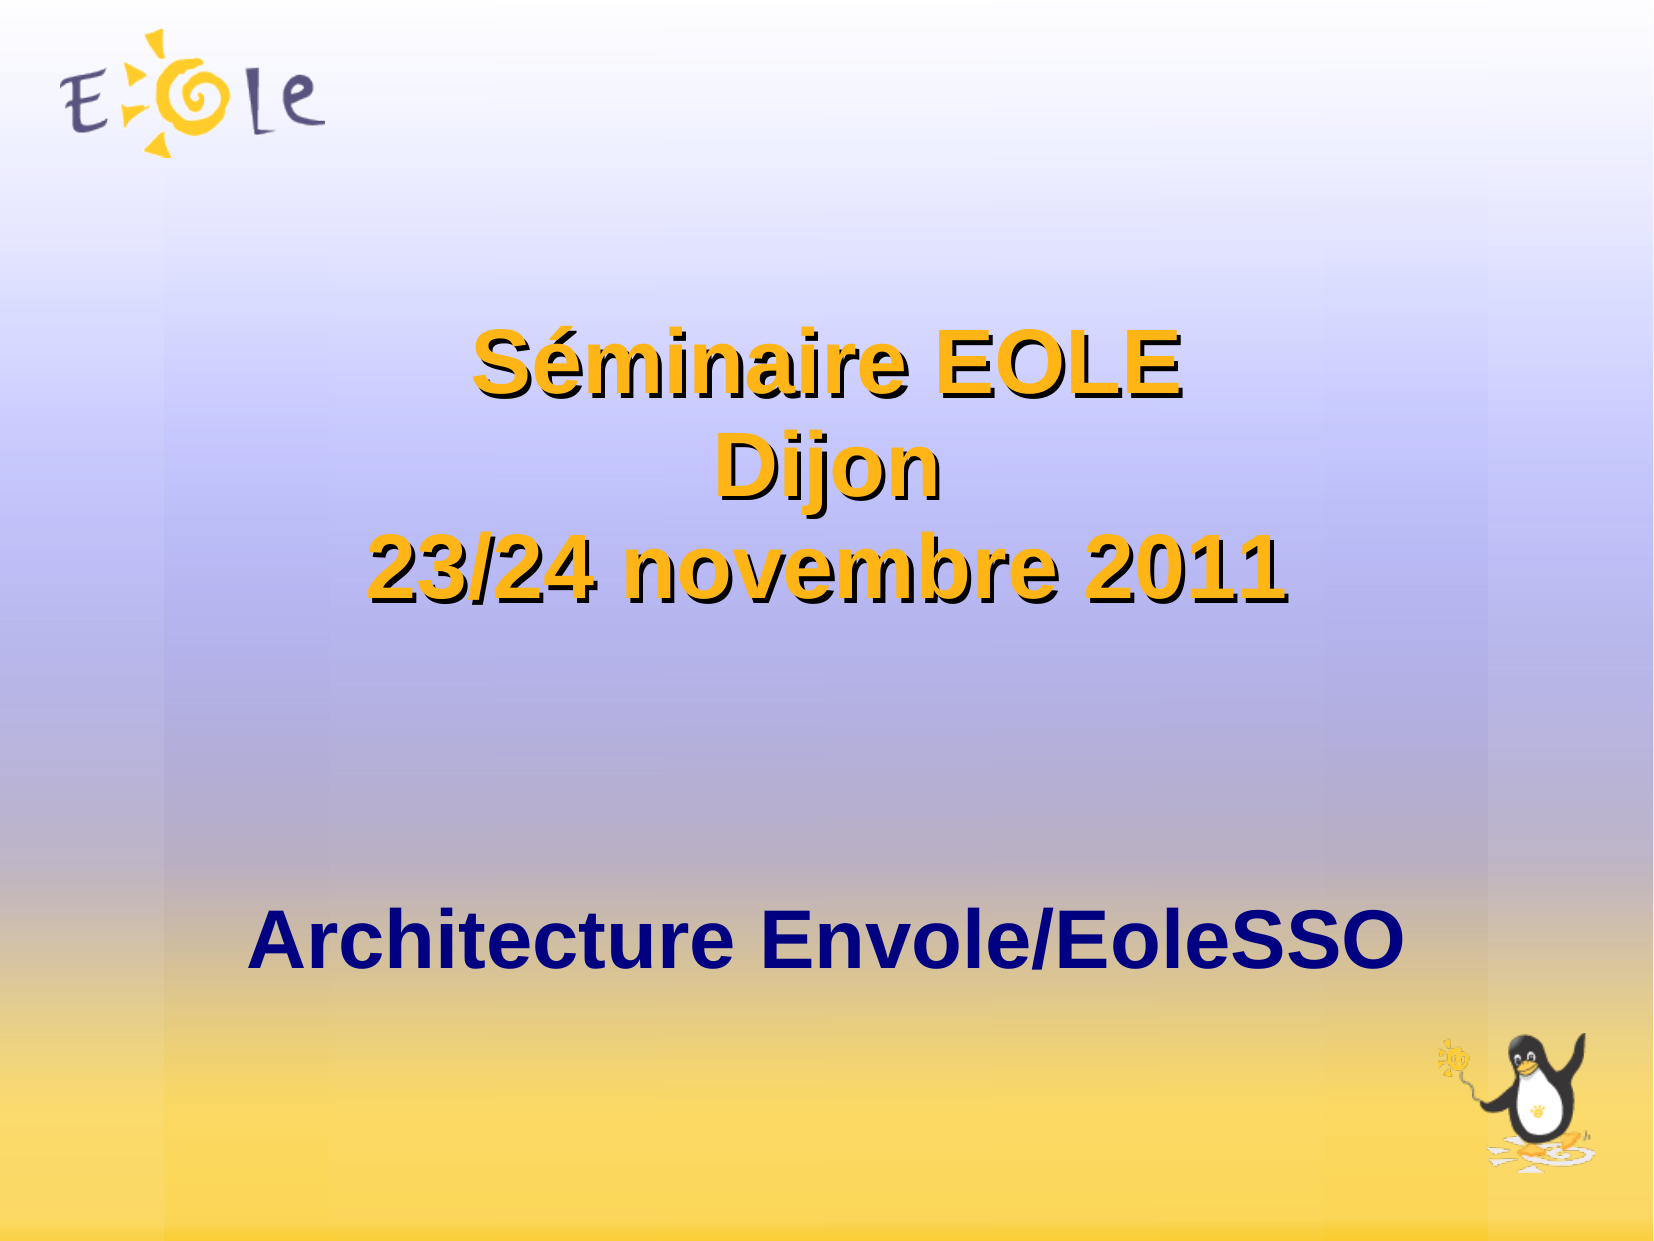

# Séminaire EOLE Dijon 23/24 novembre 2011
Architecture Envole/EoleSSO